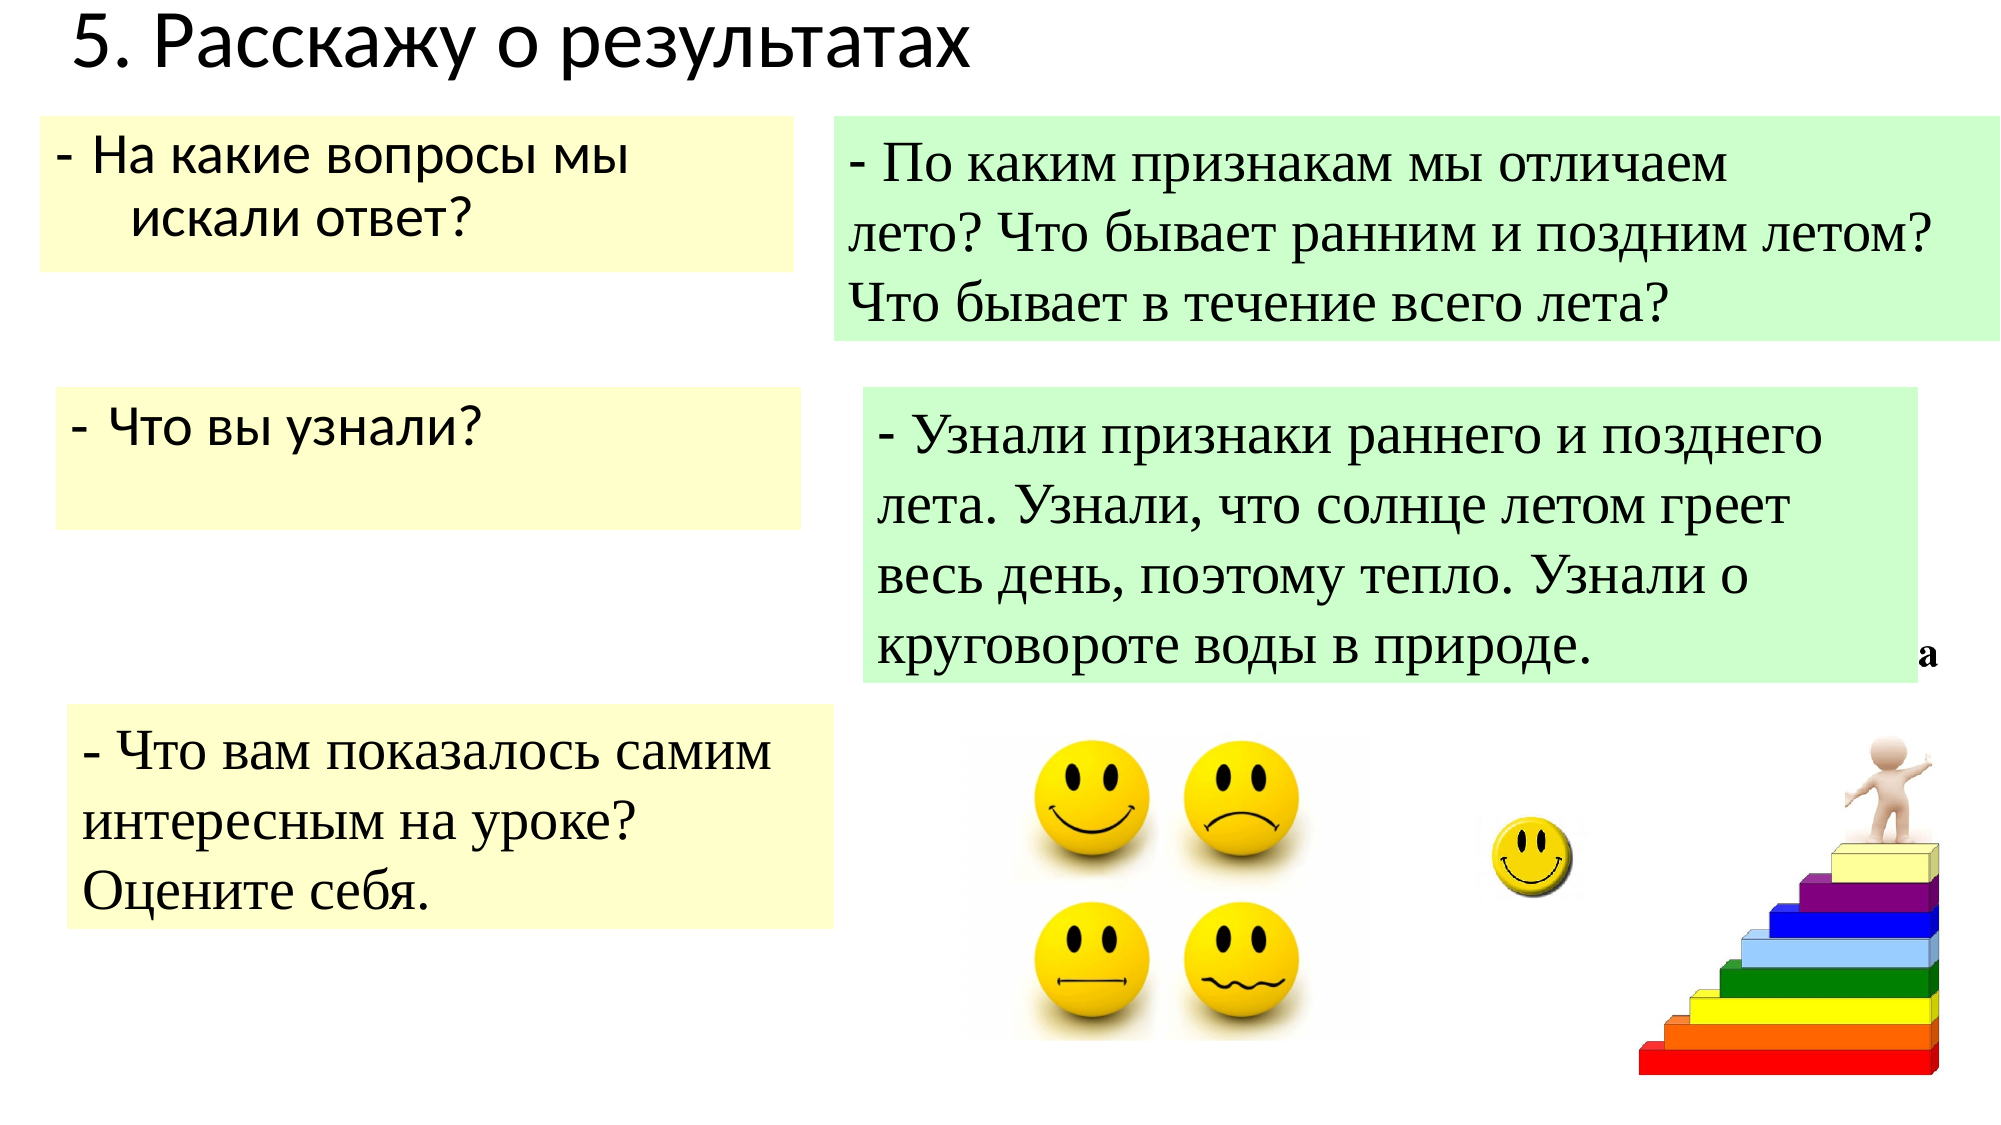

# 5. Расскажу о результатах
На какие вопросы мы искали ответ?
 По каким признакам мы отличаем
лето? Что бывает ранним и поздним летом? Что бывает в течение всего лета?
Что вы узнали?
 Узнали признаки раннего и позднего лета. Узнали, что солнце летом греет весь день, поэтому тепло. Узнали о круговороте воды в природе.
- Что вам показалось самим интересным на уроке? Оцените себя.